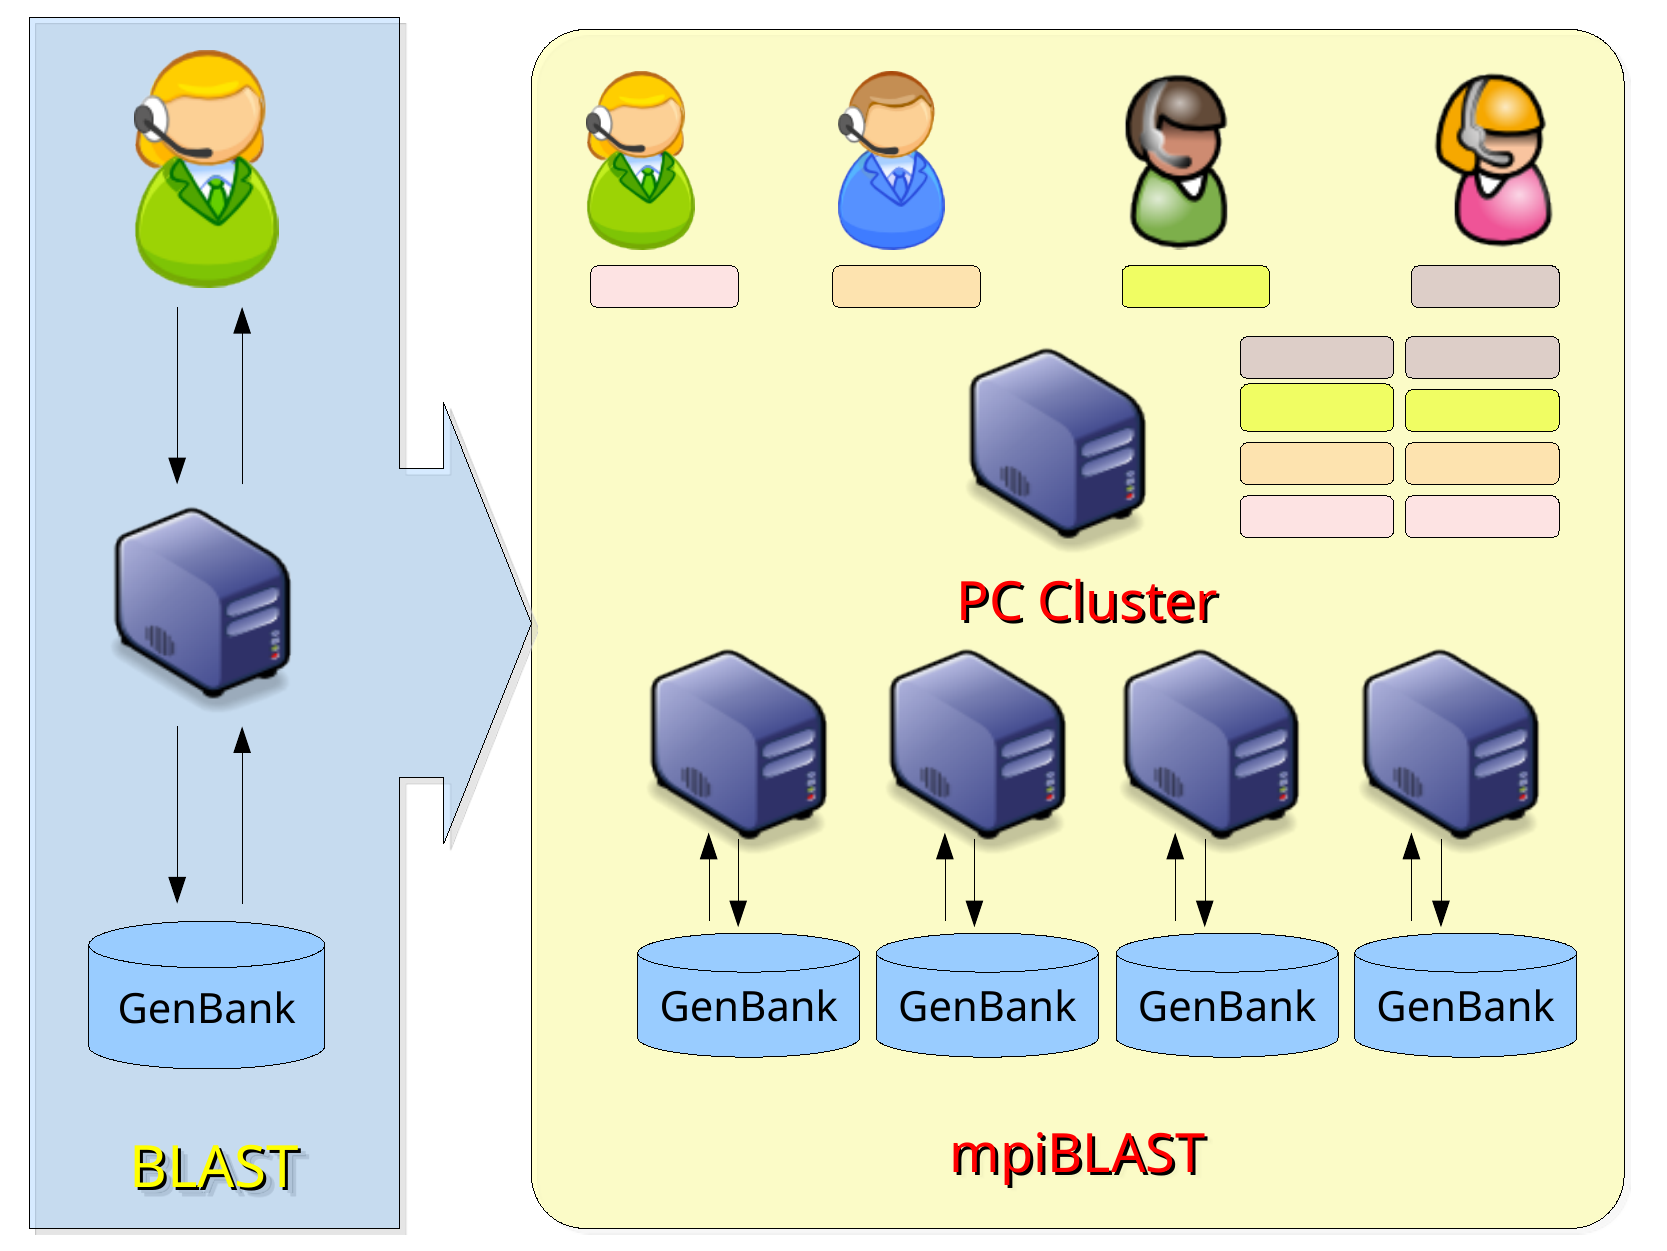

BLAST
mpiBLAST
PC Cluster
GenBank
GenBank
GenBank
GenBank
GenBank